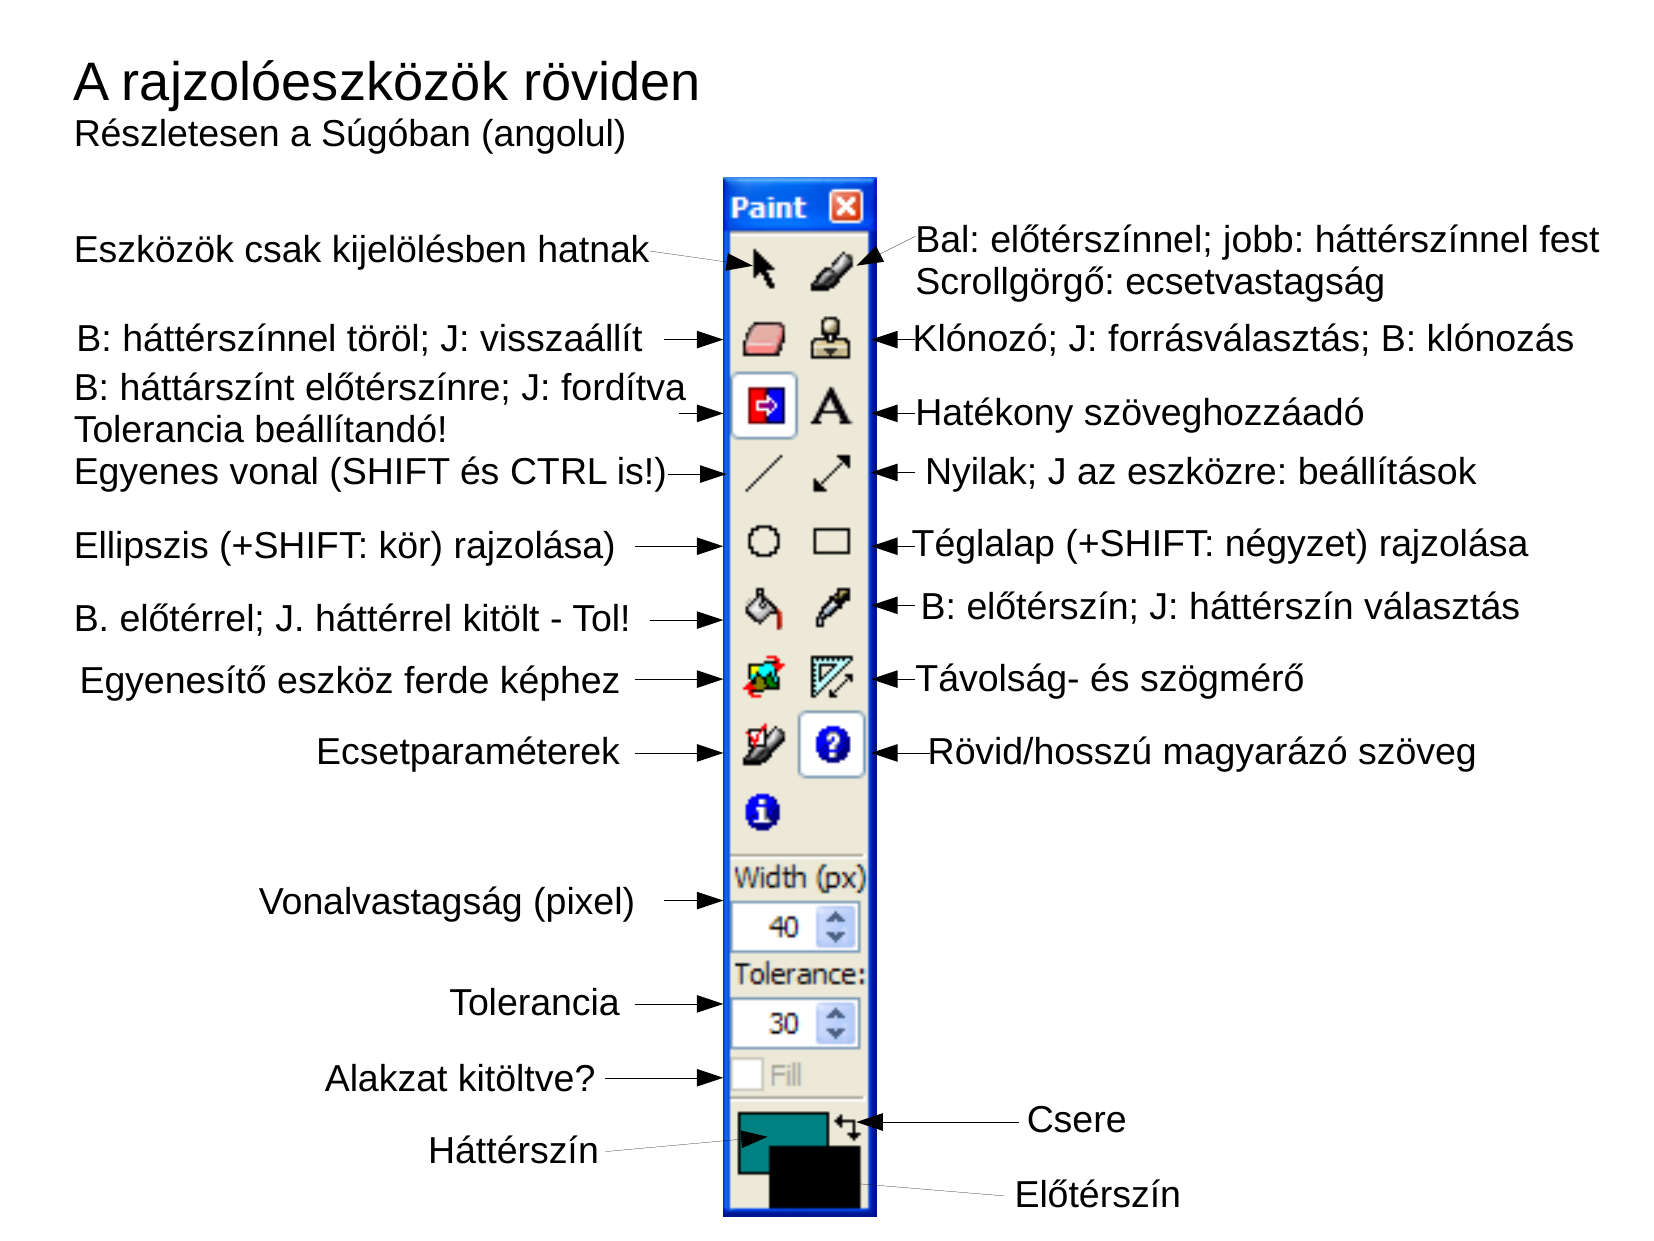

A rajzolóeszközök röviden
Részletesen a Súgóban (angolul)
Bal: előtérszínnel; jobb: háttérszínnel fest
Scrollgörgő: ecsetvastagság
Eszközök csak kijelölésben hatnak
B: háttérszínnel töröl; J: visszaállít
Klónozó; J: forrásválasztás; B: klónozás
B: háttárszínt előtérszínre; J: fordítva
Tolerancia beállítandó!
Hatékony szöveghozzáadó
Egyenes vonal (SHIFT és CTRL is!)
Nyilak; J az eszközre: beállítások
Téglalap (+SHIFT: négyzet) rajzolása
Ellipszis (+SHIFT: kör) rajzolása)
B: előtérszín; J: háttérszín választás
B. előtérrel; J. háttérrel kitölt - Tol!
Távolság- és szögmérő
Egyenesítő eszköz ferde képhez
Ecsetparaméterek
Rövid/hosszú magyarázó szöveg
Vonalvastagság (pixel)
Tolerancia
Alakzat kitöltve?
Csere
Háttérszín
Előtérszín